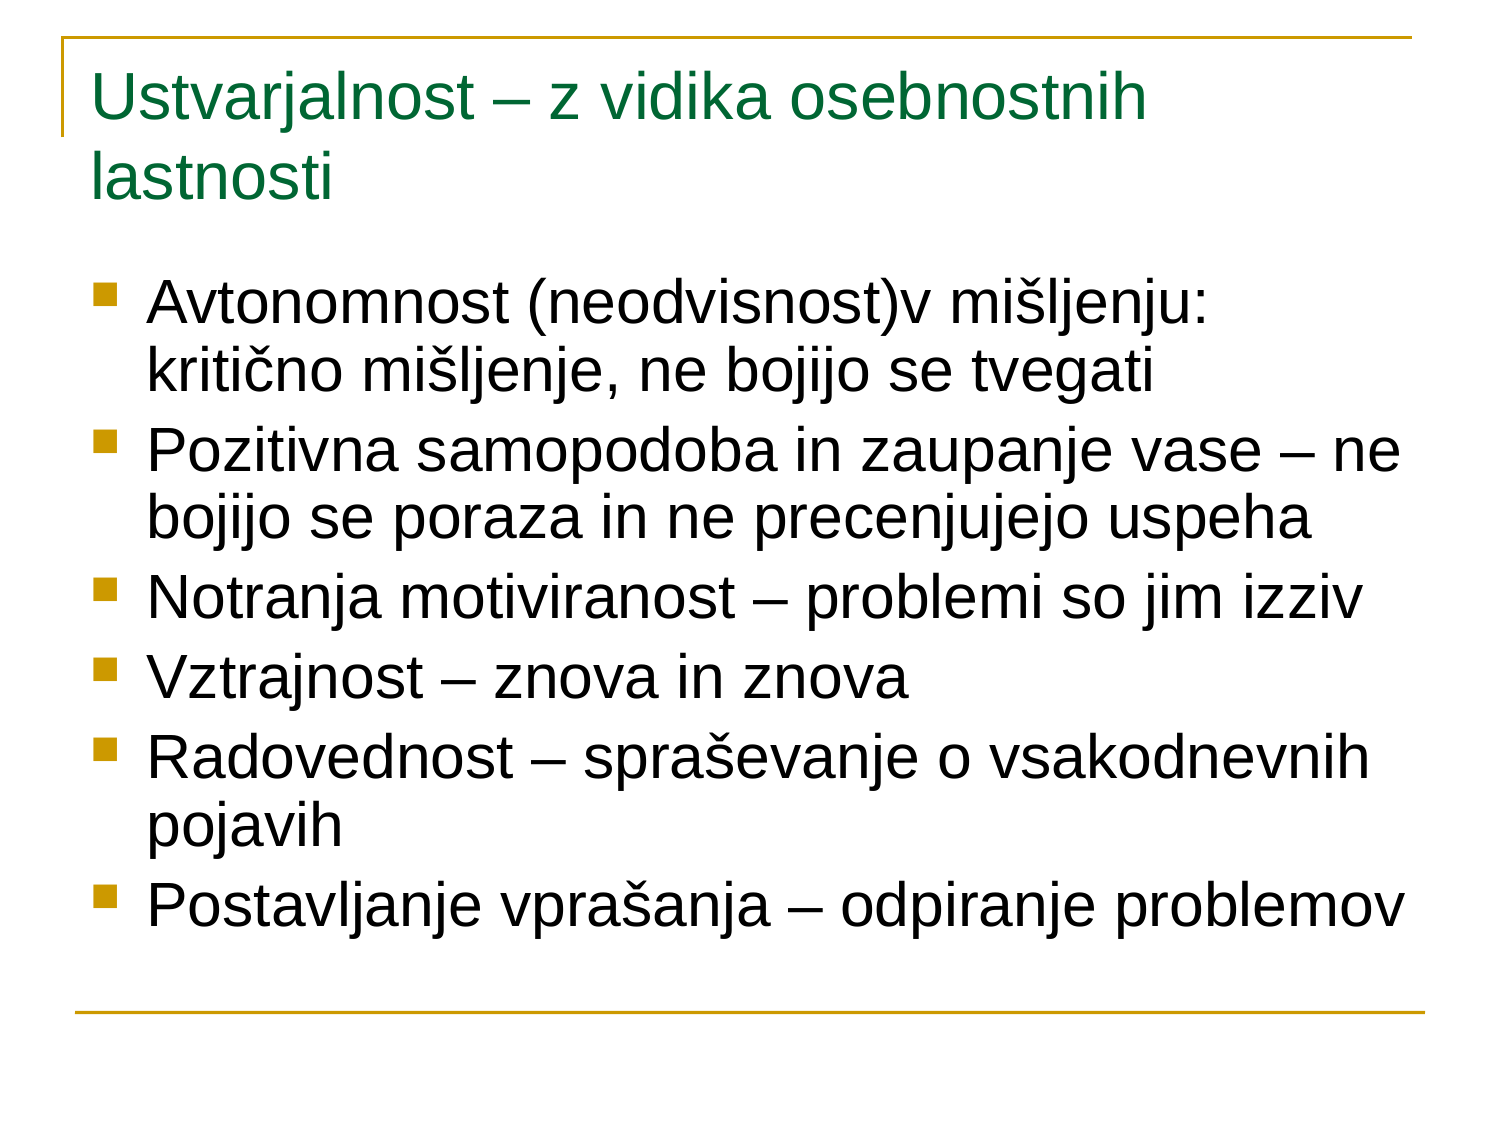

# Ustvarjalnost – z vidika osebnostnih lastnosti
Avtonomnost (neodvisnost)v mišljenju: kritično mišljenje, ne bojijo se tvegati
Pozitivna samopodoba in zaupanje vase – ne bojijo se poraza in ne precenjujejo uspeha
Notranja motiviranost – problemi so jim izziv
Vztrajnost – znova in znova
Radovednost – spraševanje o vsakodnevnih pojavih
Postavljanje vprašanja – odpiranje problemov